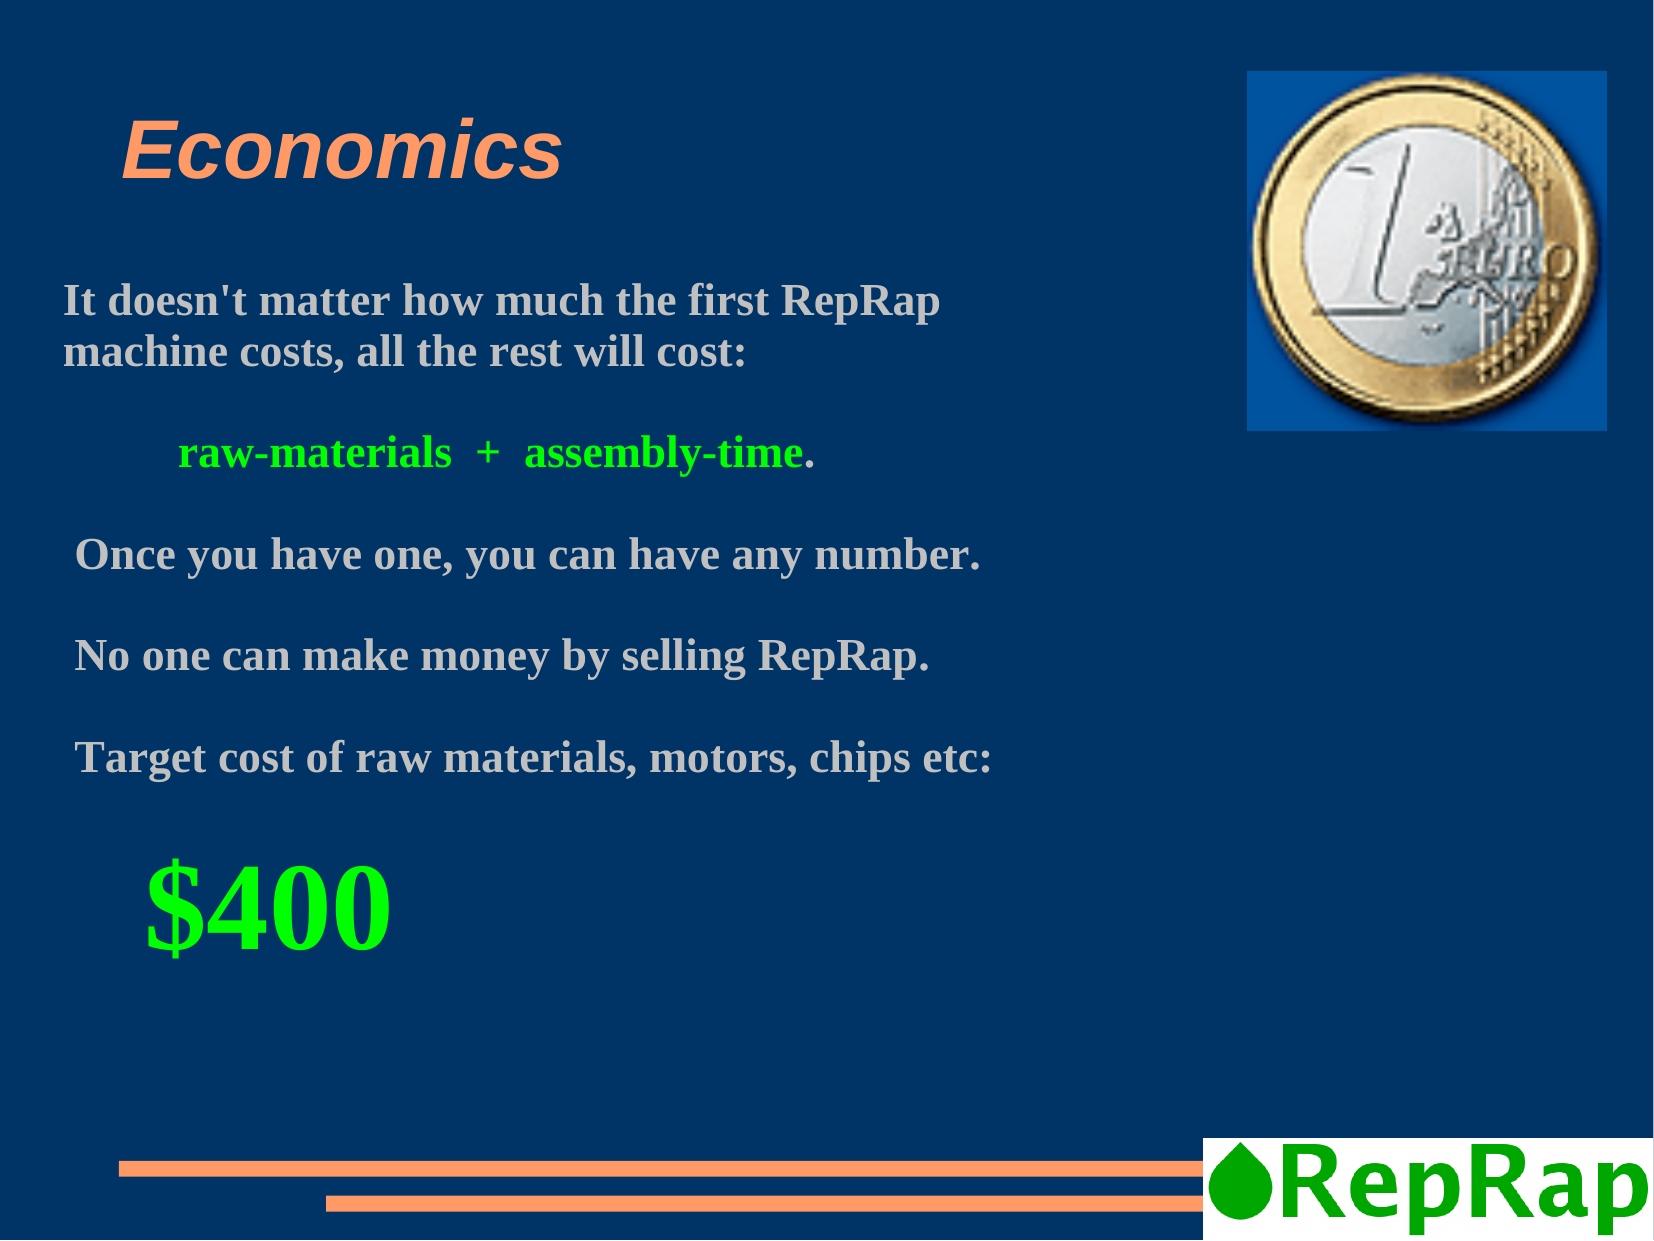

# Economics
It doesn't matter how much the first RepRap
machine costs, all the rest will cost:
 raw-materials + assembly-time.
 Once you have one, you can have any number.
 No one can make money by selling RepRap.
 Target cost of raw materials, motors, chips etc:
 $400